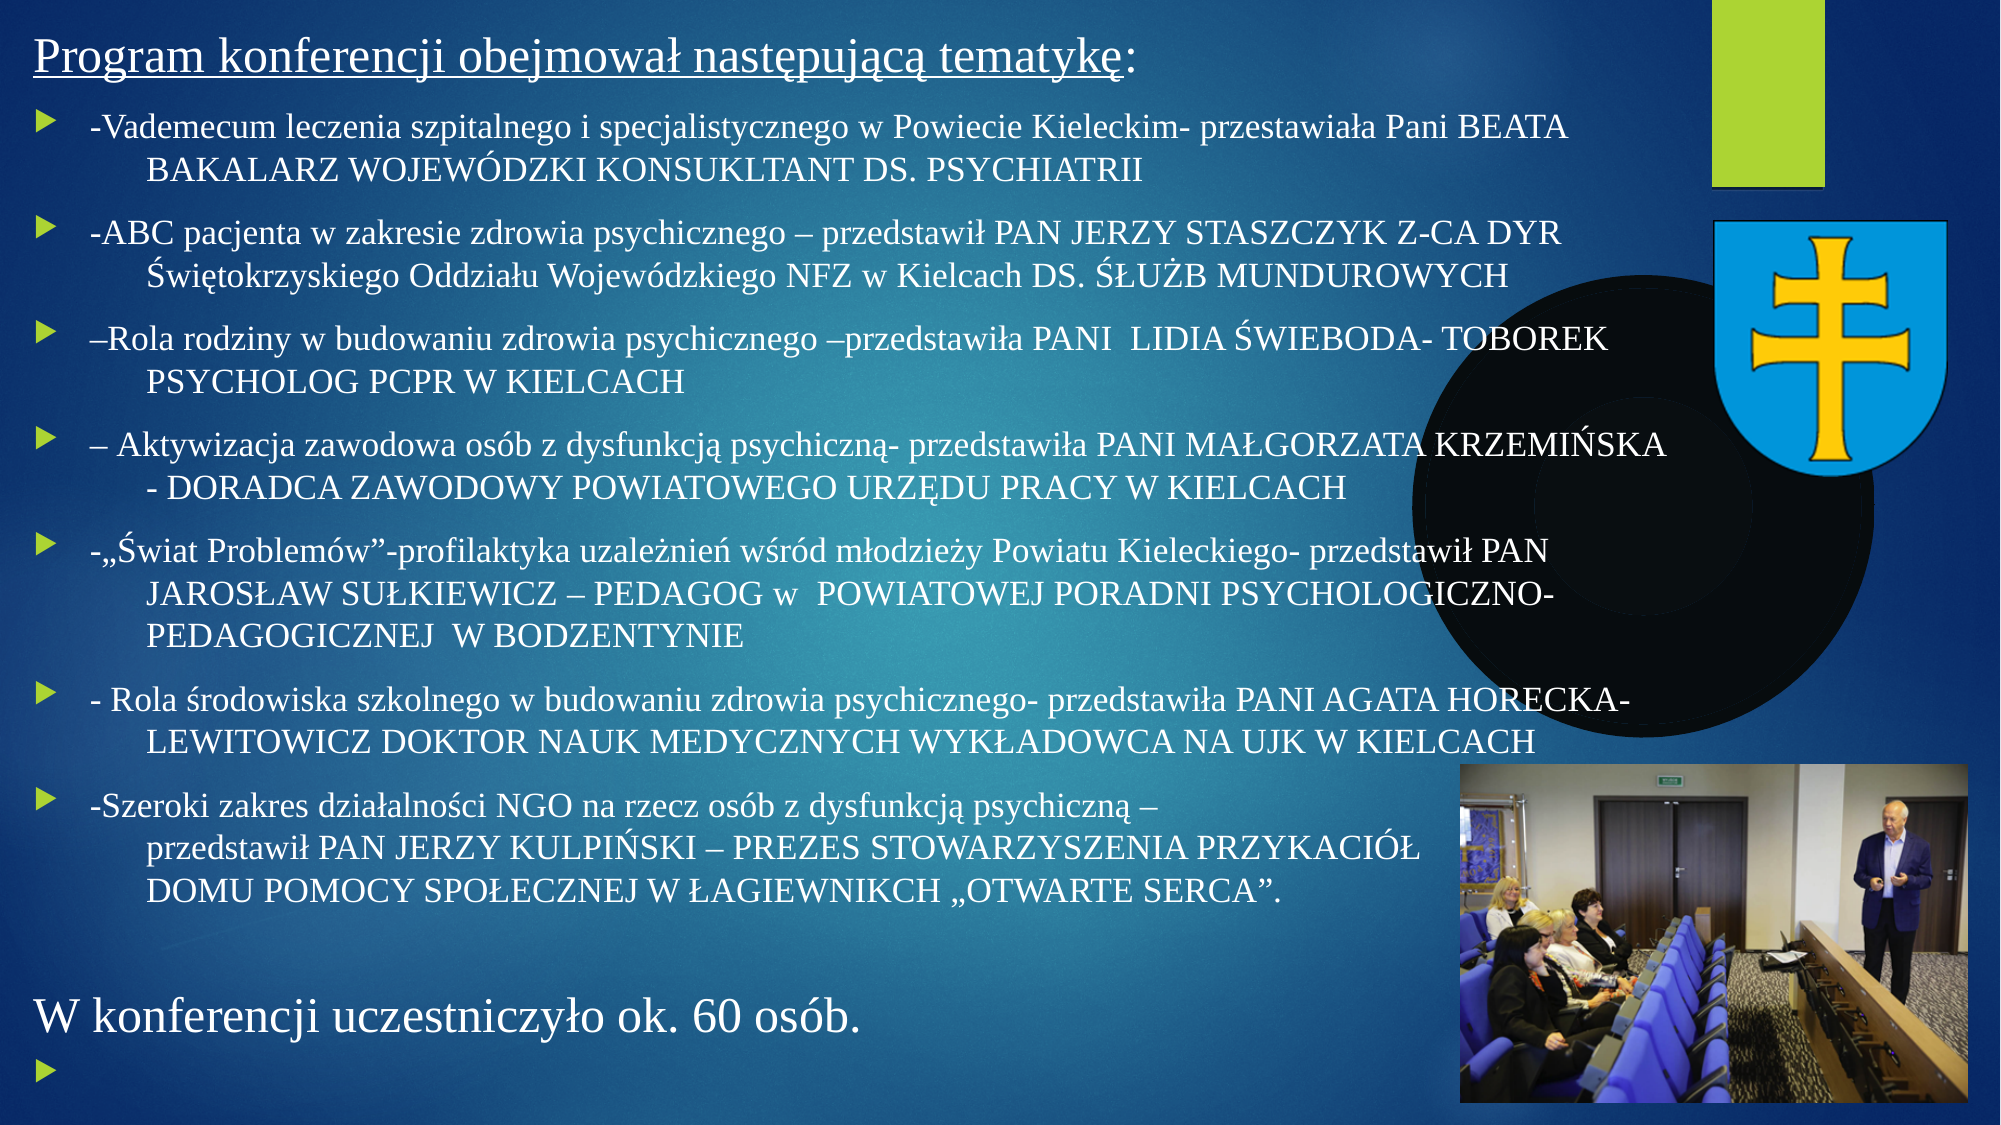

# Program konferencji obejmował następującą tematykę:
-Vademecum leczenia szpitalnego i specjalistycznego w Powiecie Kieleckim- przestawiała Pani BEATA BAKALARZ WOJEWÓDZKI KONSUKLTANT DS. PSYCHIATRII
-ABC pacjenta w zakresie zdrowia psychicznego – przedstawił PAN JERZY STASZCZYK Z-CA DYR Świętokrzyskiego Oddziału Wojewódzkiego NFZ w Kielcach DS. ŚŁUŻB MUNDUROWYCH
–Rola rodziny w budowaniu zdrowia psychicznego –przedstawiła PANI LIDIA ŚWIEBODA- TOBOREK PSYCHOLOG PCPR W KIELCACH
– Aktywizacja zawodowa osób z dysfunkcją psychiczną- przedstawiła PANI MAŁGORZATA KRZEMIŃSKA - DORADCA ZAWODOWY POWIATOWEGO URZĘDU PRACY W KIELCACH
-„Świat Problemów”-profilaktyka uzależnień wśród młodzieży Powiatu Kieleckiego- przedstawił PAN JAROSŁAW SUŁKIEWICZ – PEDAGOG w POWIATOWEJ PORADNI PSYCHOLOGICZNO-PEDAGOGICZNEJ W BODZENTYNIE
- Rola środowiska szkolnego w budowaniu zdrowia psychicznego- przedstawiła PANI AGATA HORECKA- LEWITOWICZ DOKTOR NAUK MEDYCZNYCH WYKŁADOWCA NA UJK W KIELCACH
-Szeroki zakres działalności NGO na rzecz osób z dysfunkcją psychiczną – przedstawił PAN JERZY KULPIŃSKI – PREZES STOWARZYSZENIA PRZYKACIÓŁ DOMU POMOCY SPOŁECZNEJ W ŁAGIEWNIKCH „OTWARTE SERCA”.
W konferencji uczestniczyło ok. 60 osób.